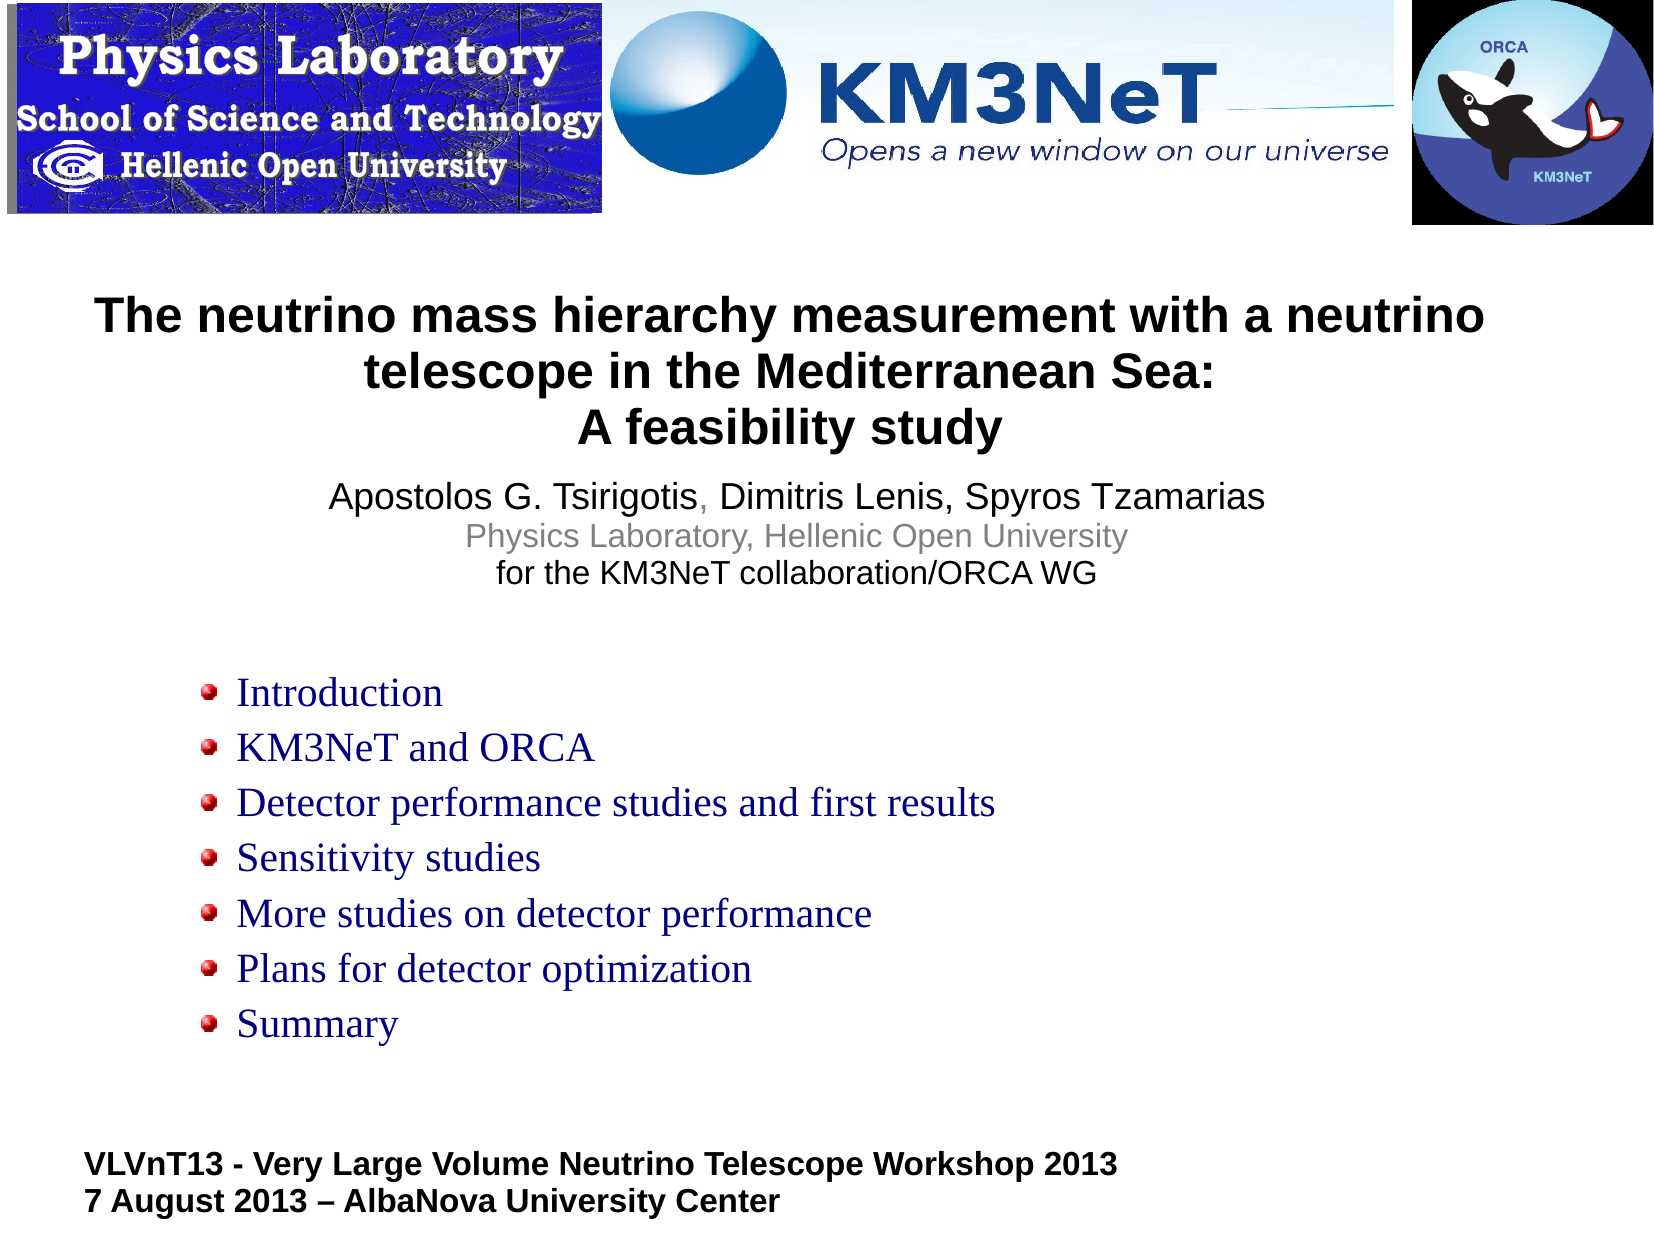

The neutrino mass hierarchy measurement with a neutrino telescope in the Mediterranean Sea:
A feasibility study
Apostolos G. Tsirigotis, Dimitris Lenis, Spyros Tzamarias
Physics Laboratory, Hellenic Open University
for the KM3NeT collaboration/ORCA WG
Introduction
KM3NeT and ORCA
Detector performance studies and first results
Sensitivity studies
More studies on detector performance
Plans for detector optimization
Summary
VLVnT13 - Very Large Volume Neutrino Telescope Workshop 2013
7 August 2013 – AlbaNova University Center